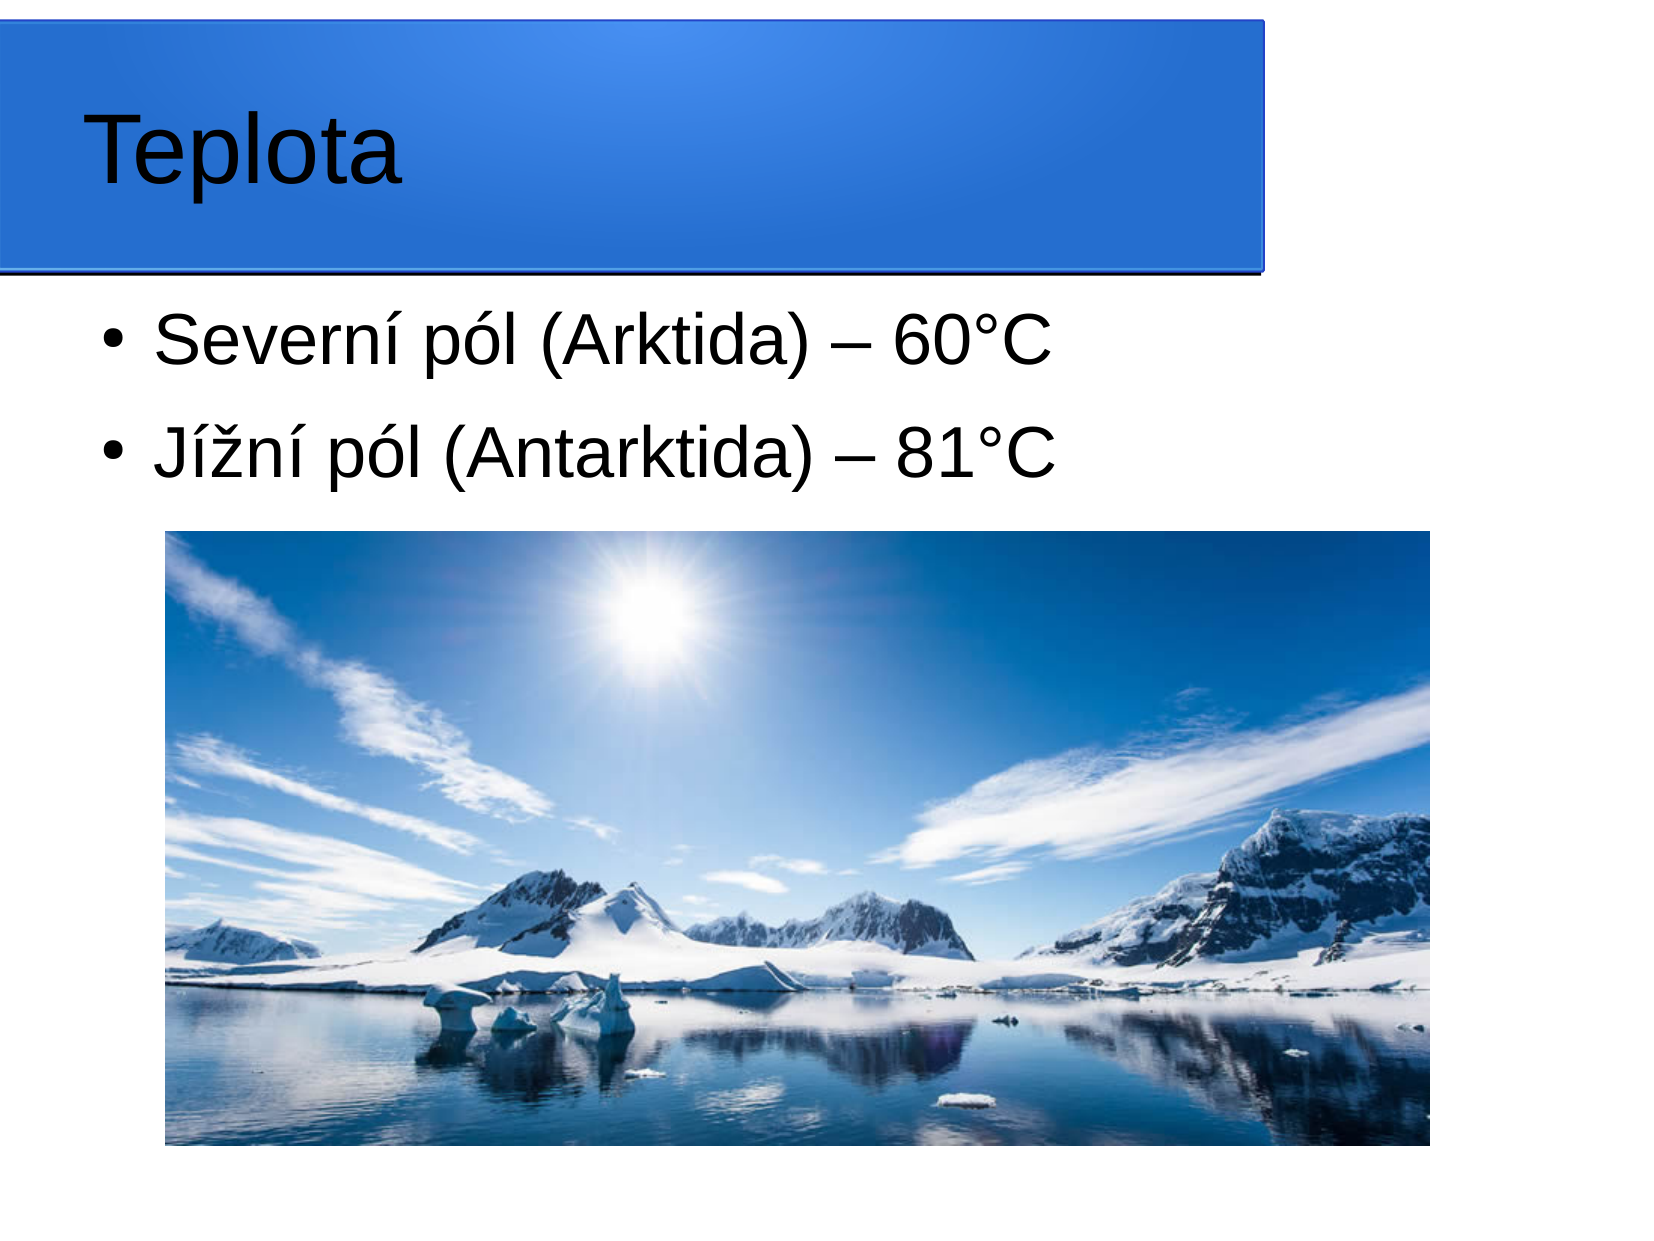

# Teplota
Severní pól (Arktida) – 60°C
Jížní pól (Antarktida) – 81°C